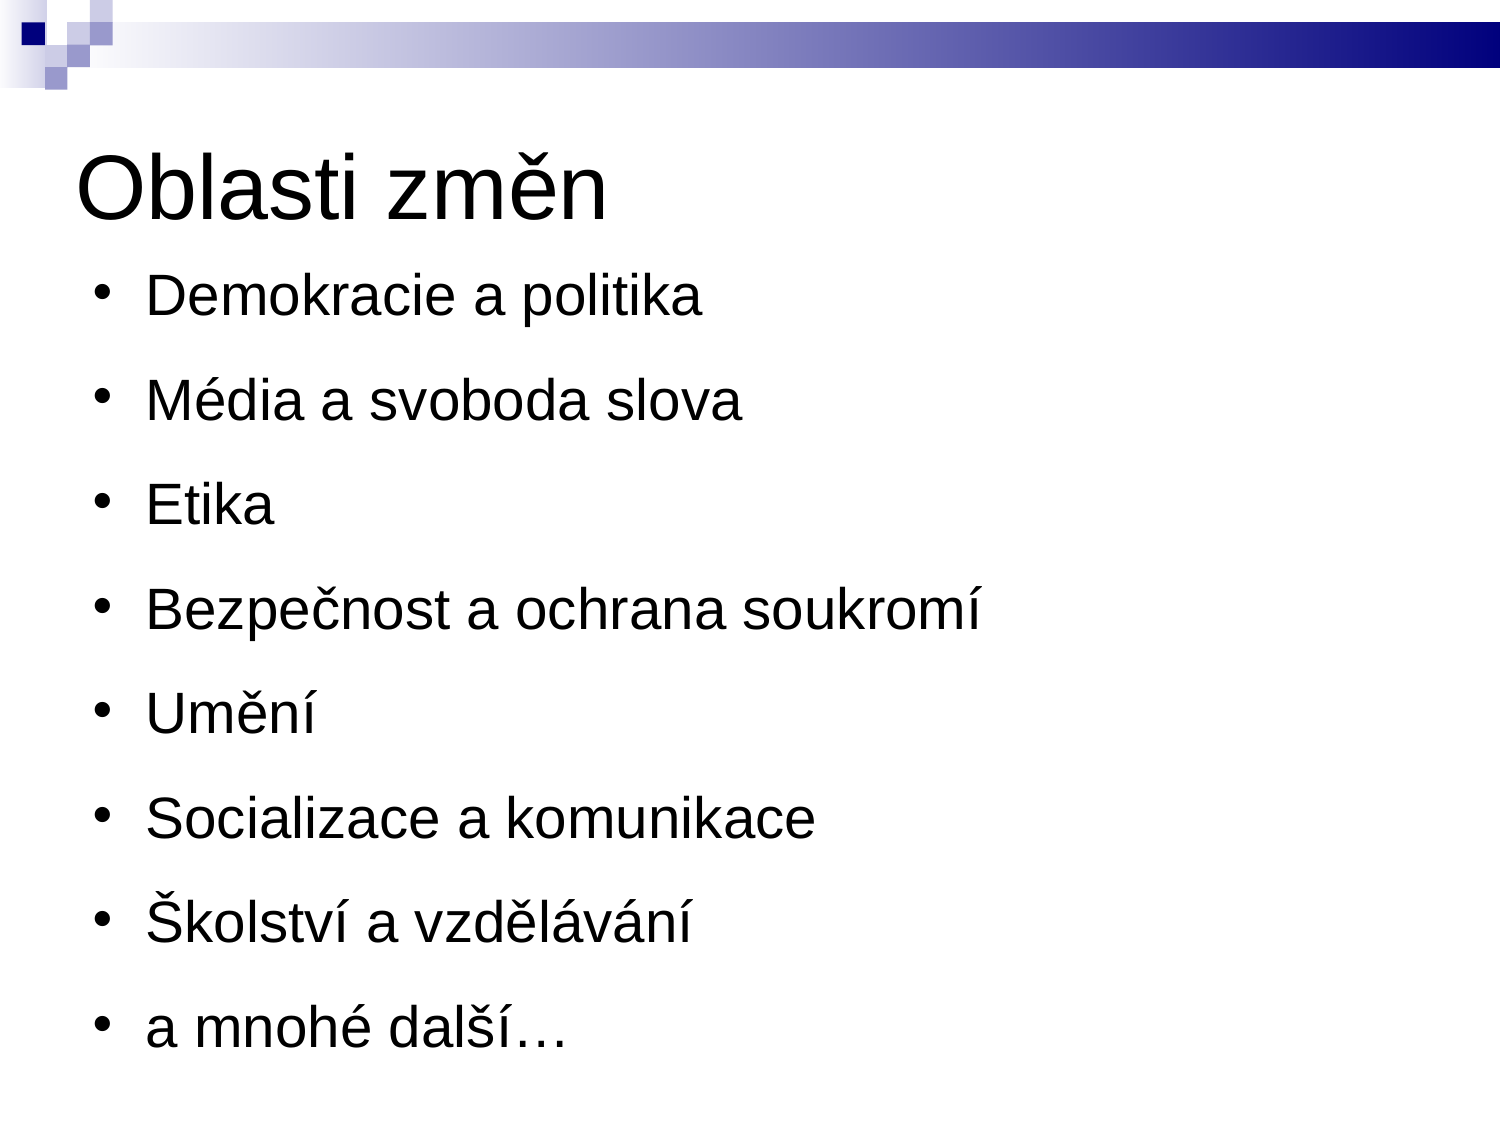

# Oblasti změn
Demokracie a politika
Média a svoboda slova
Etika
Bezpečnost a ochrana soukromí
Umění
Socializace a komunikace
Školství a vzdělávání
a mnohé další…